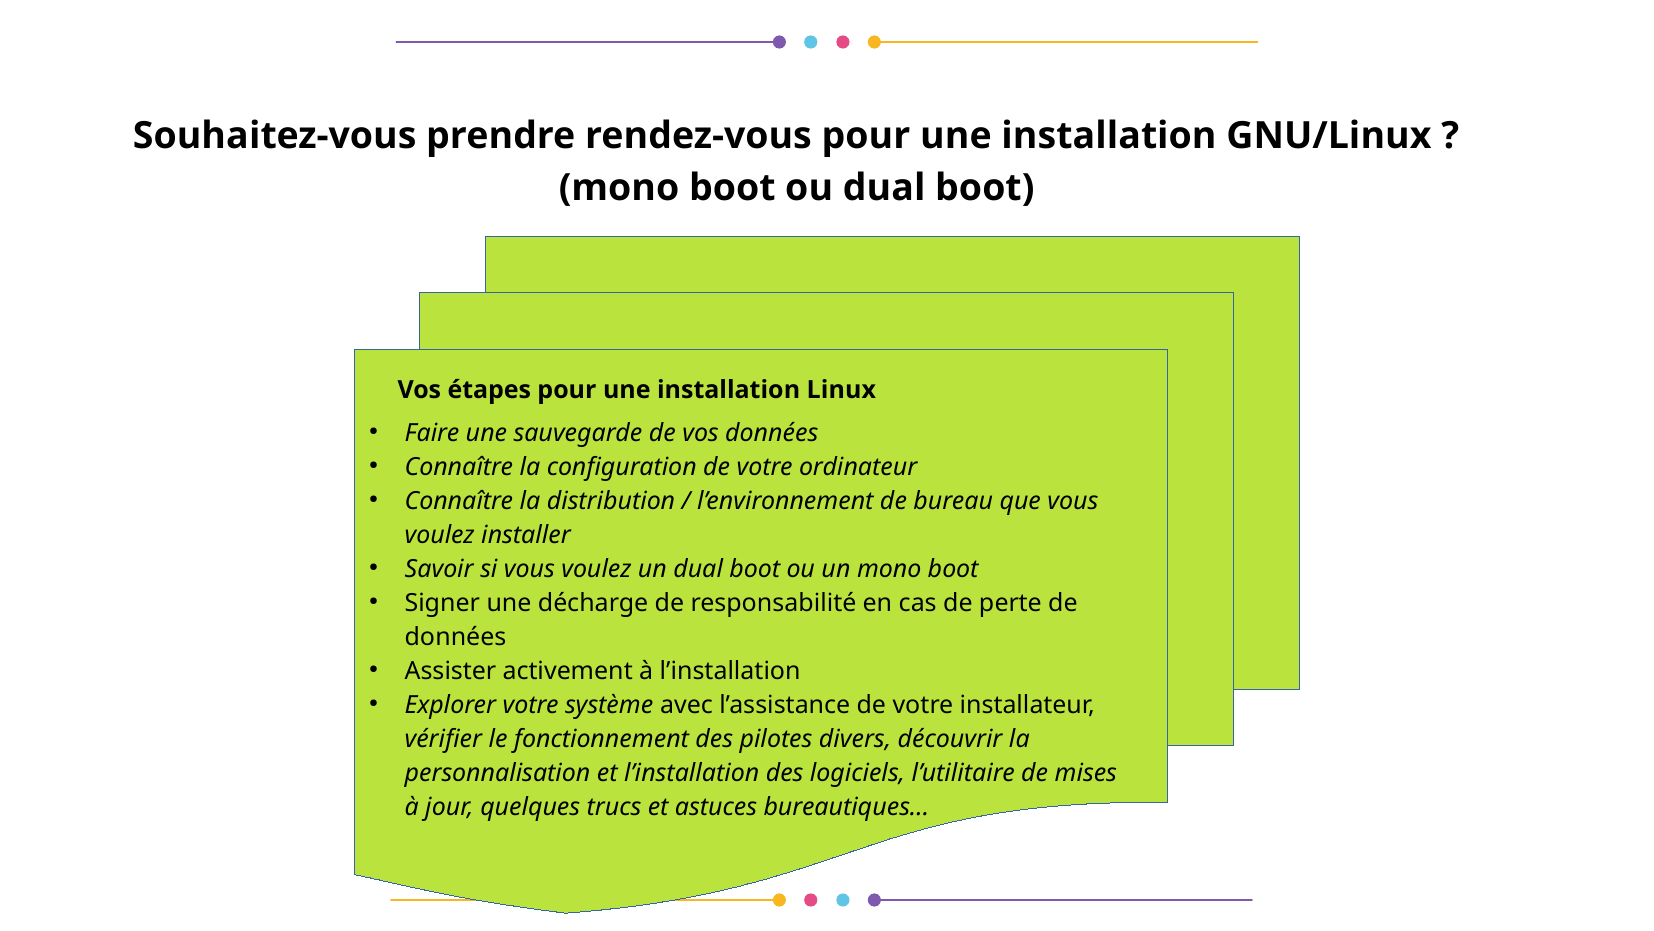

Souhaitez-vous prendre rendez-vous pour une installation GNU/Linux ? (mono boot ou dual boot)
Vos étapes pour une installation Linux
Faire une sauvegarde de vos données
Connaître la configuration de votre ordinateur
Connaître la distribution / l’environnement de bureau que vous voulez installer
Savoir si vous voulez un dual boot ou un mono boot
Signer une décharge de responsabilité en cas de perte de données
Assister activement à l’installation
Explorer votre système avec l’assistance de votre installateur, vérifier le fonctionnement des pilotes divers, découvrir la personnalisation et l’installation des logiciels, l’utilitaire de mises à jour, quelques trucs et astuces bureautiques...